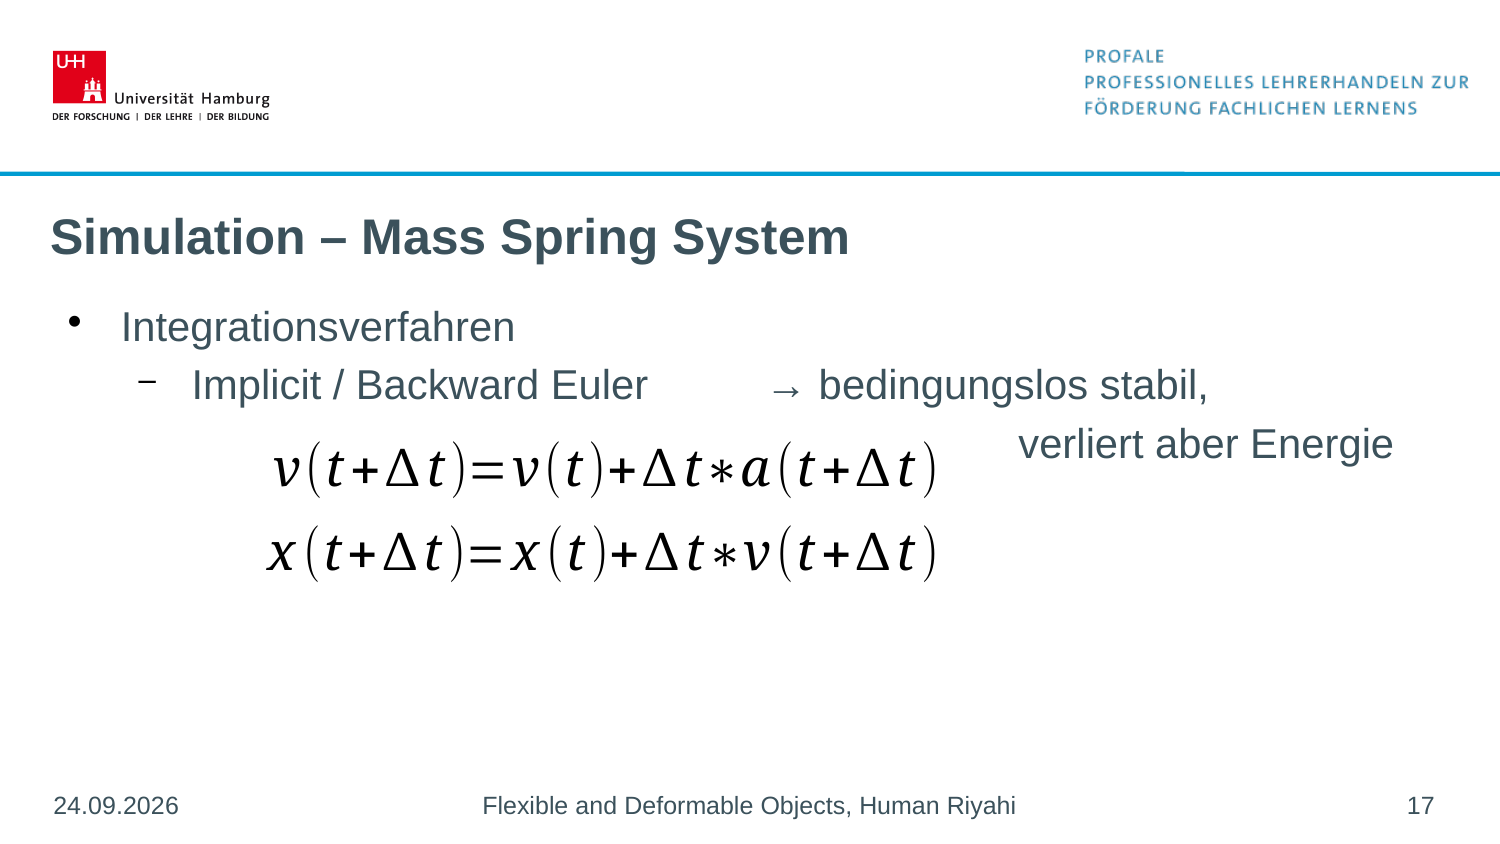

# Simulation – Mass Spring System
Integrationsverfahren
Implicit / Backward Euler
→ bedingungslos stabil,
 verliert aber Energie
Flexible and Deformable Objects, Human Riyahi